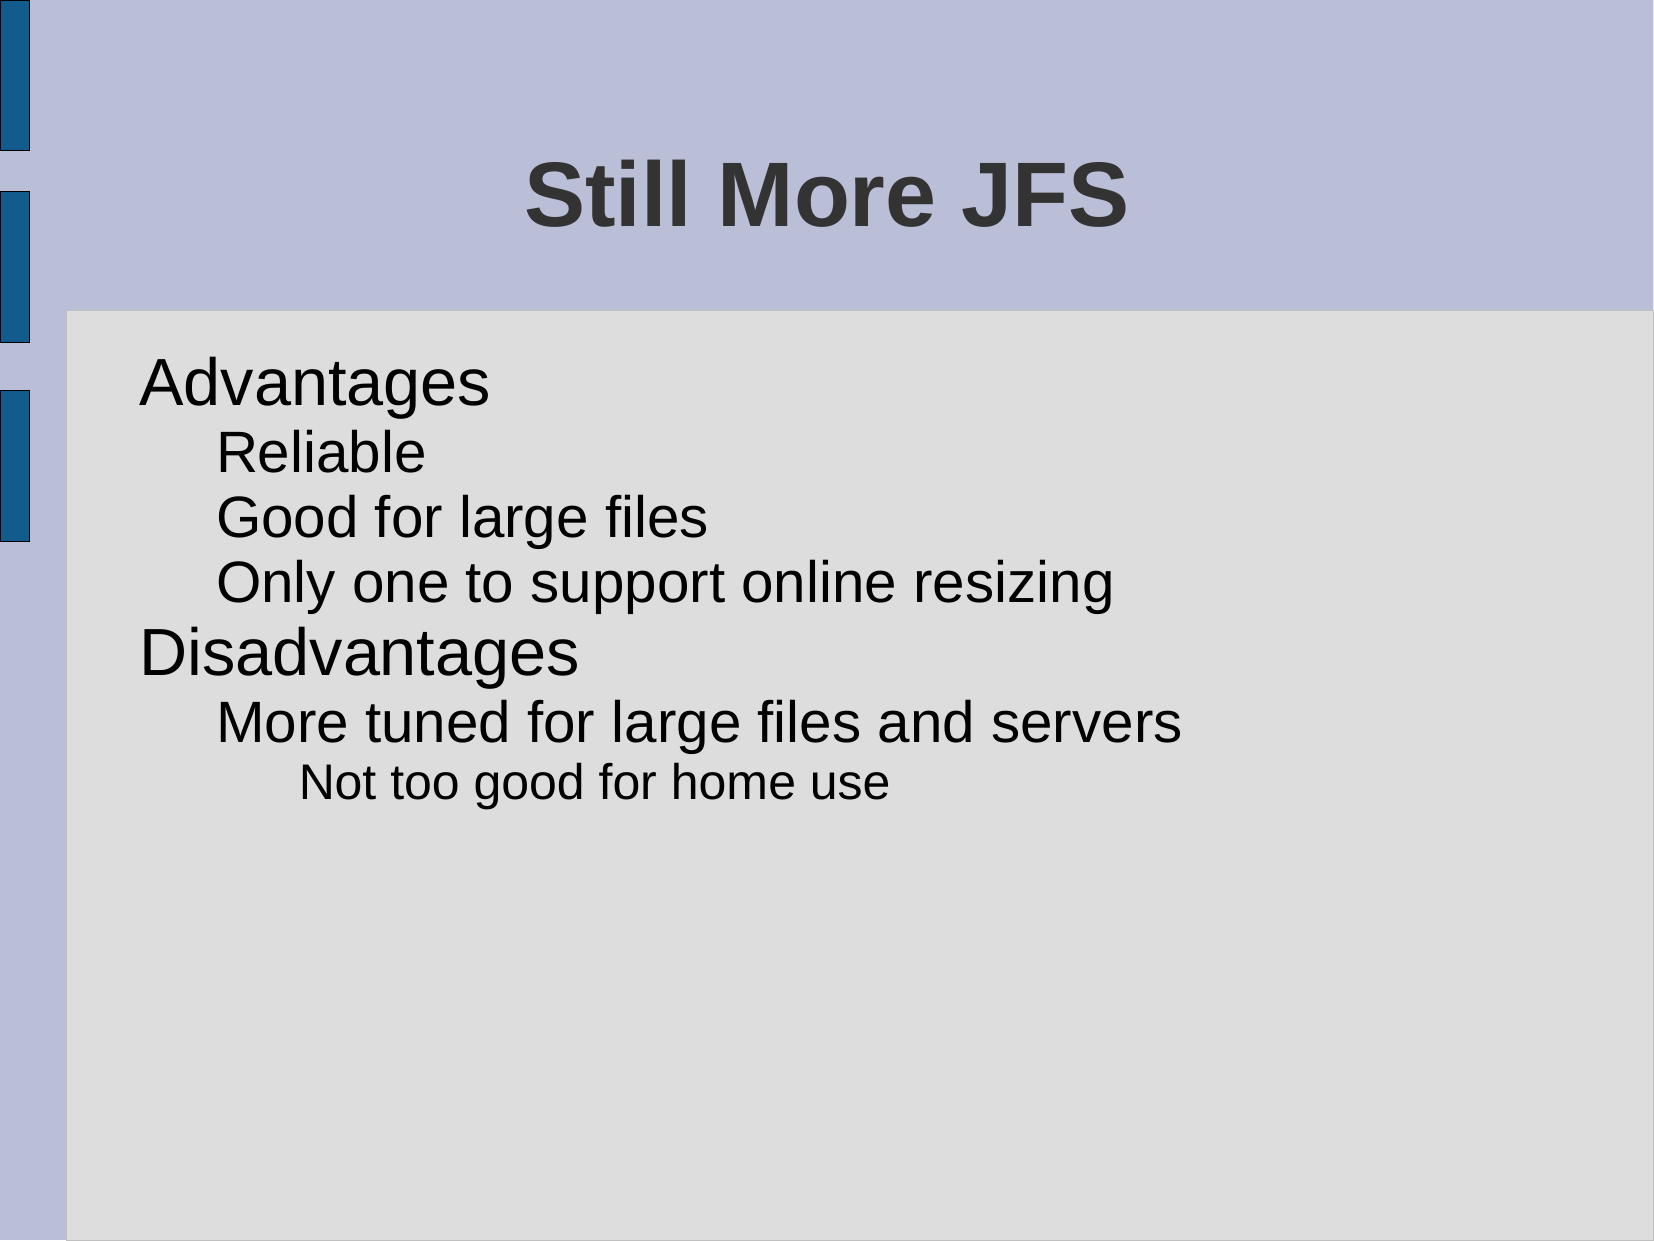

# Still More JFS
Advantages
Reliable
Good for large files
Only one to support online resizing
Disadvantages
More tuned for large files and servers
Not too good for home use